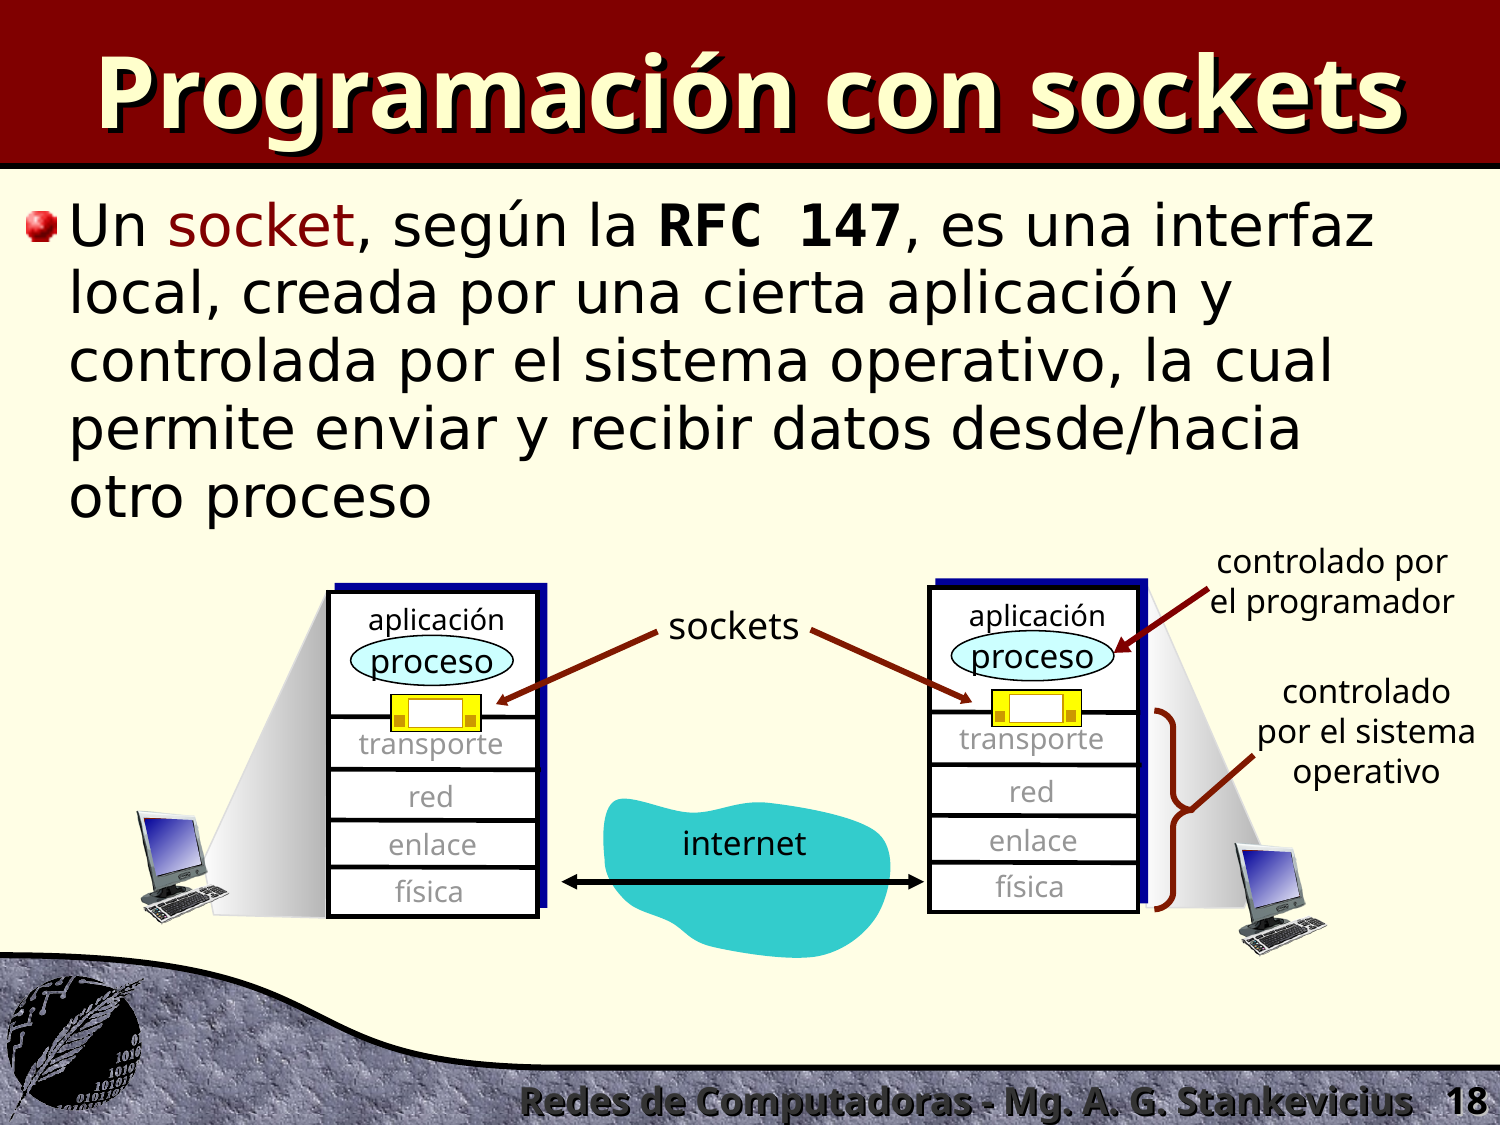

# Programación con sockets
Un socket, según la RFC 147, es una interfaz local, creada por una cierta aplicación y controlada por el sistema operativo, la cual permite enviar y recibir datos desde/hacia
otro proceso
controlado por
el programador
aplicación
aplicación
sockets
proceso
proceso
controlado
por el sistema
operativo
transporte
transporte
red
red
enlace
internet
enlace
física
física
18